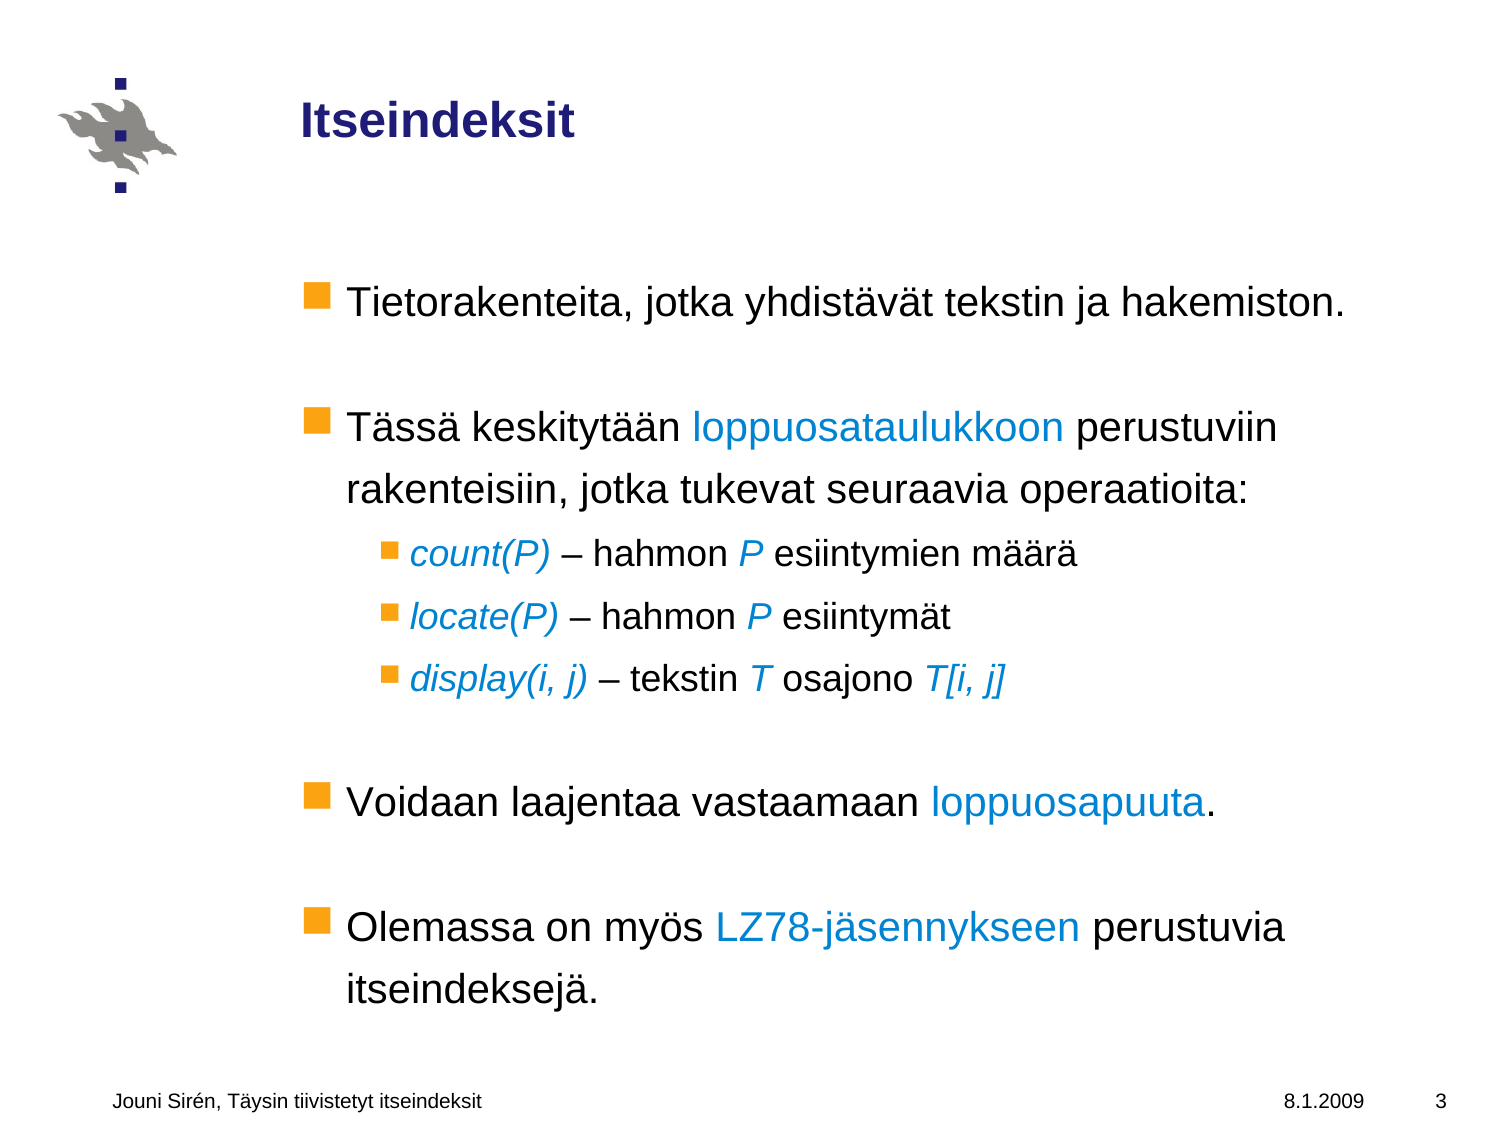

# Itseindeksit
Tietorakenteita, jotka yhdistävät tekstin ja hakemiston.
Tässä keskitytään loppuosataulukkoon perustuviin rakenteisiin, jotka tukevat seuraavia operaatioita:
count(P) – hahmon P esiintymien määrä
locate(P) – hahmon P esiintymät
display(i, j) – tekstin T osajono T[i, j]
Voidaan laajentaa vastaamaan loppuosapuuta.
Olemassa on myös LZ78-jäsennykseen perustuvia itseindeksejä.
Jouni Sirén, Täysin tiivistetyt itseindeksit
8.1.2009
3